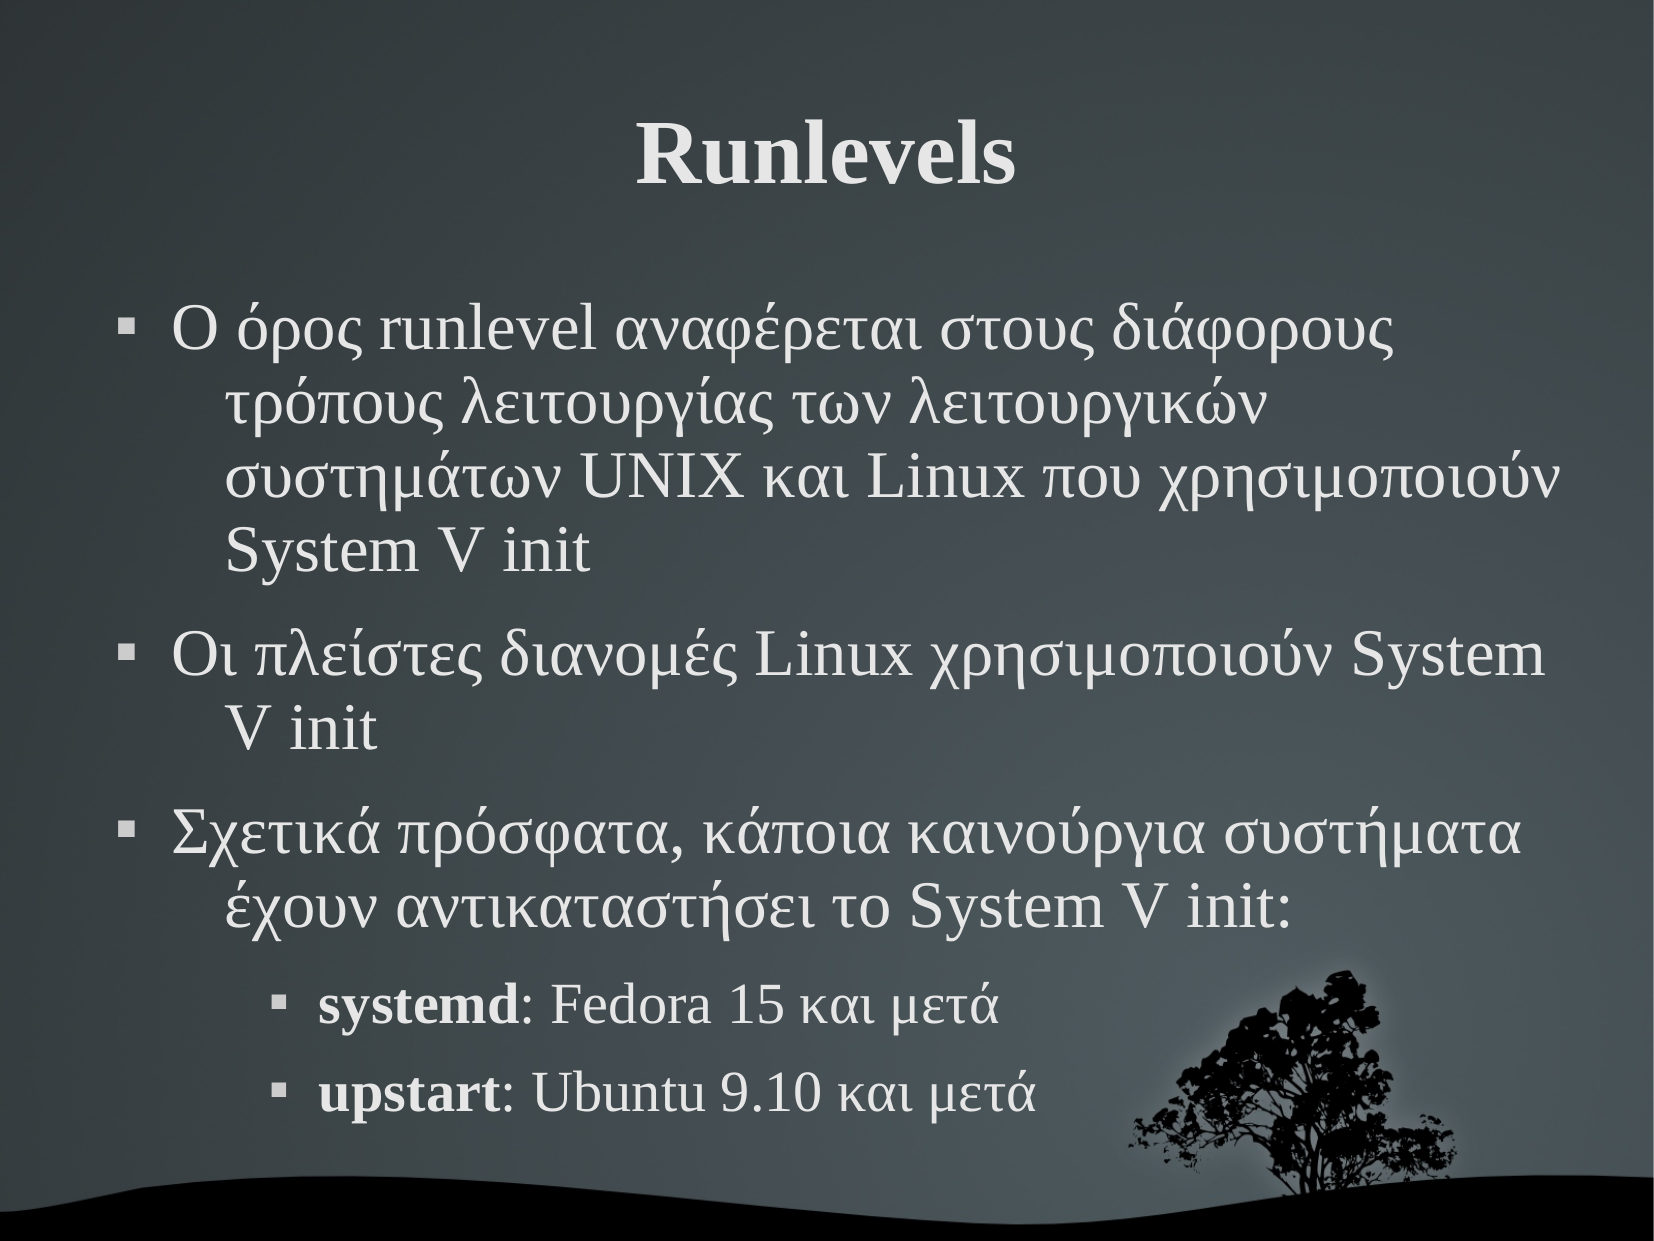

# Runlevels
Ο όρος runlevel αναφέρεται στους διάφορους τρόπους λειτουργίας των λειτουργικών συστημάτων UNIX και Linux που χρησιμοποιούν System V init
Οι πλείστες διανομές Linux χρησιμοποιούν System V init
Σχετικά πρόσφατα, κάποια καινούργια συστήματα έχουν αντικαταστήσει το System V init:
systemd: Fedora 15 και μετά
upstart: Ubuntu 9.10 και μετά